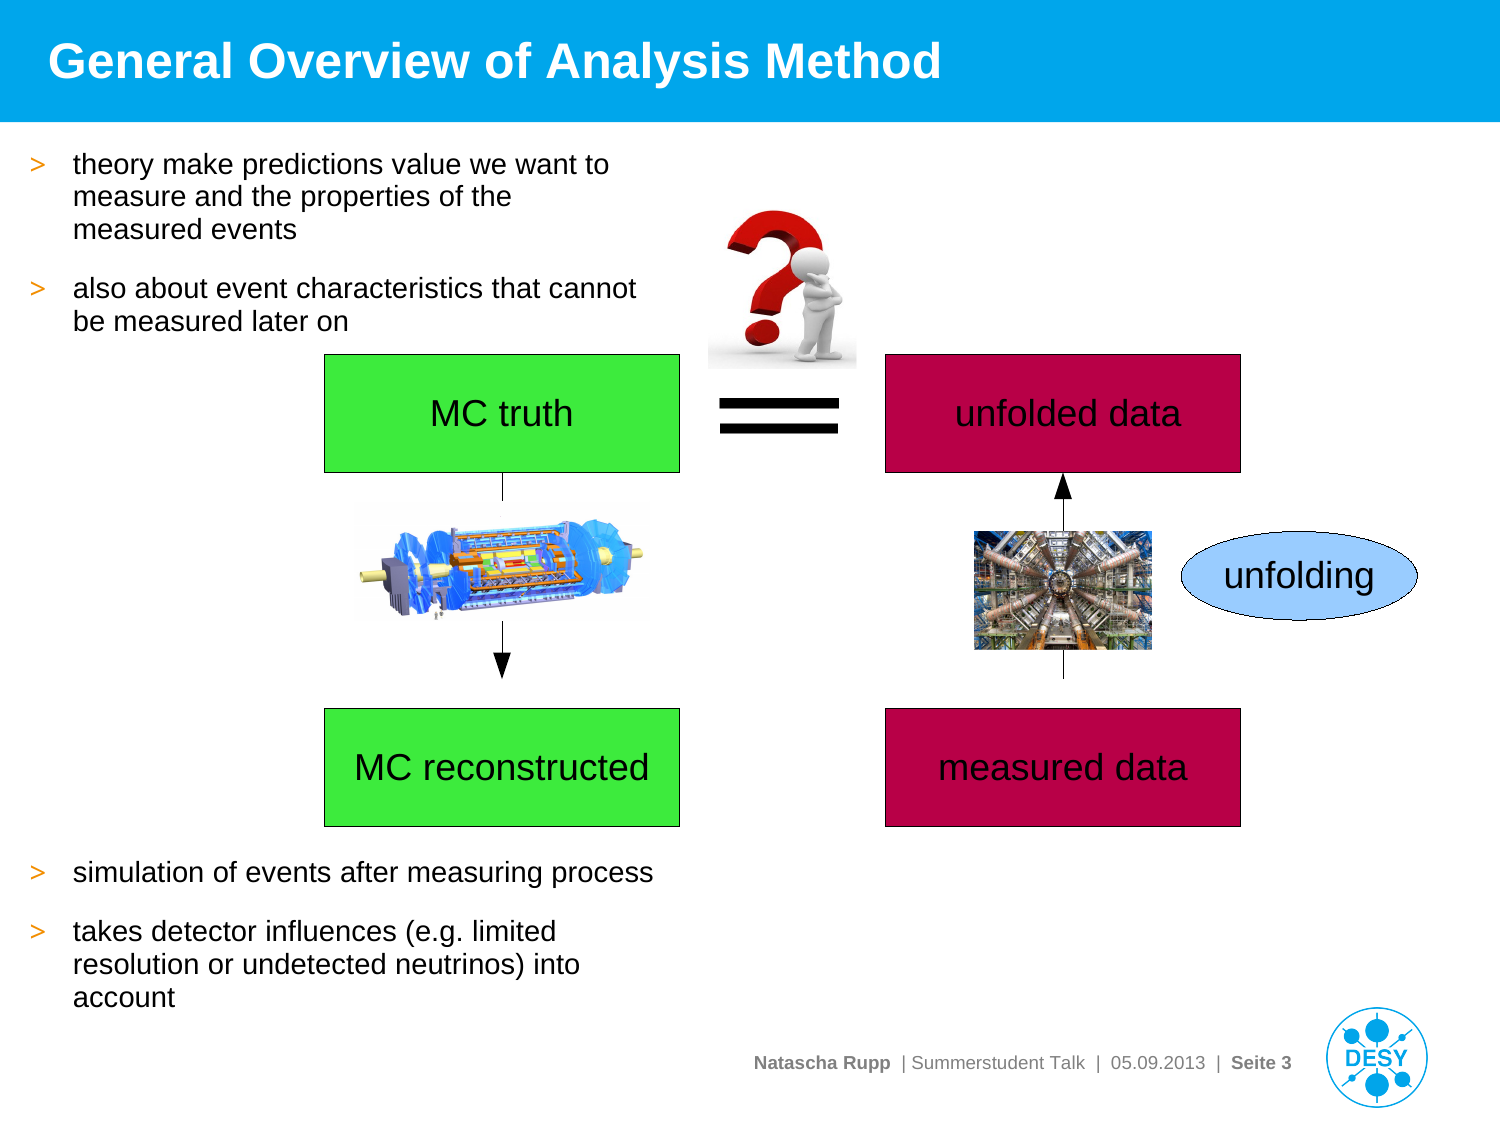

# General Overview of Analysis Method
theory make predictions value we want to measure and the properties of the measured events
also about event characteristics that cannot be measured later on
MC truth
 unfolded data
unfolding
MC reconstructed
measured data
simulation of events after measuring process
takes detector influences (e.g. limited resolution or undetected neutrinos) into account